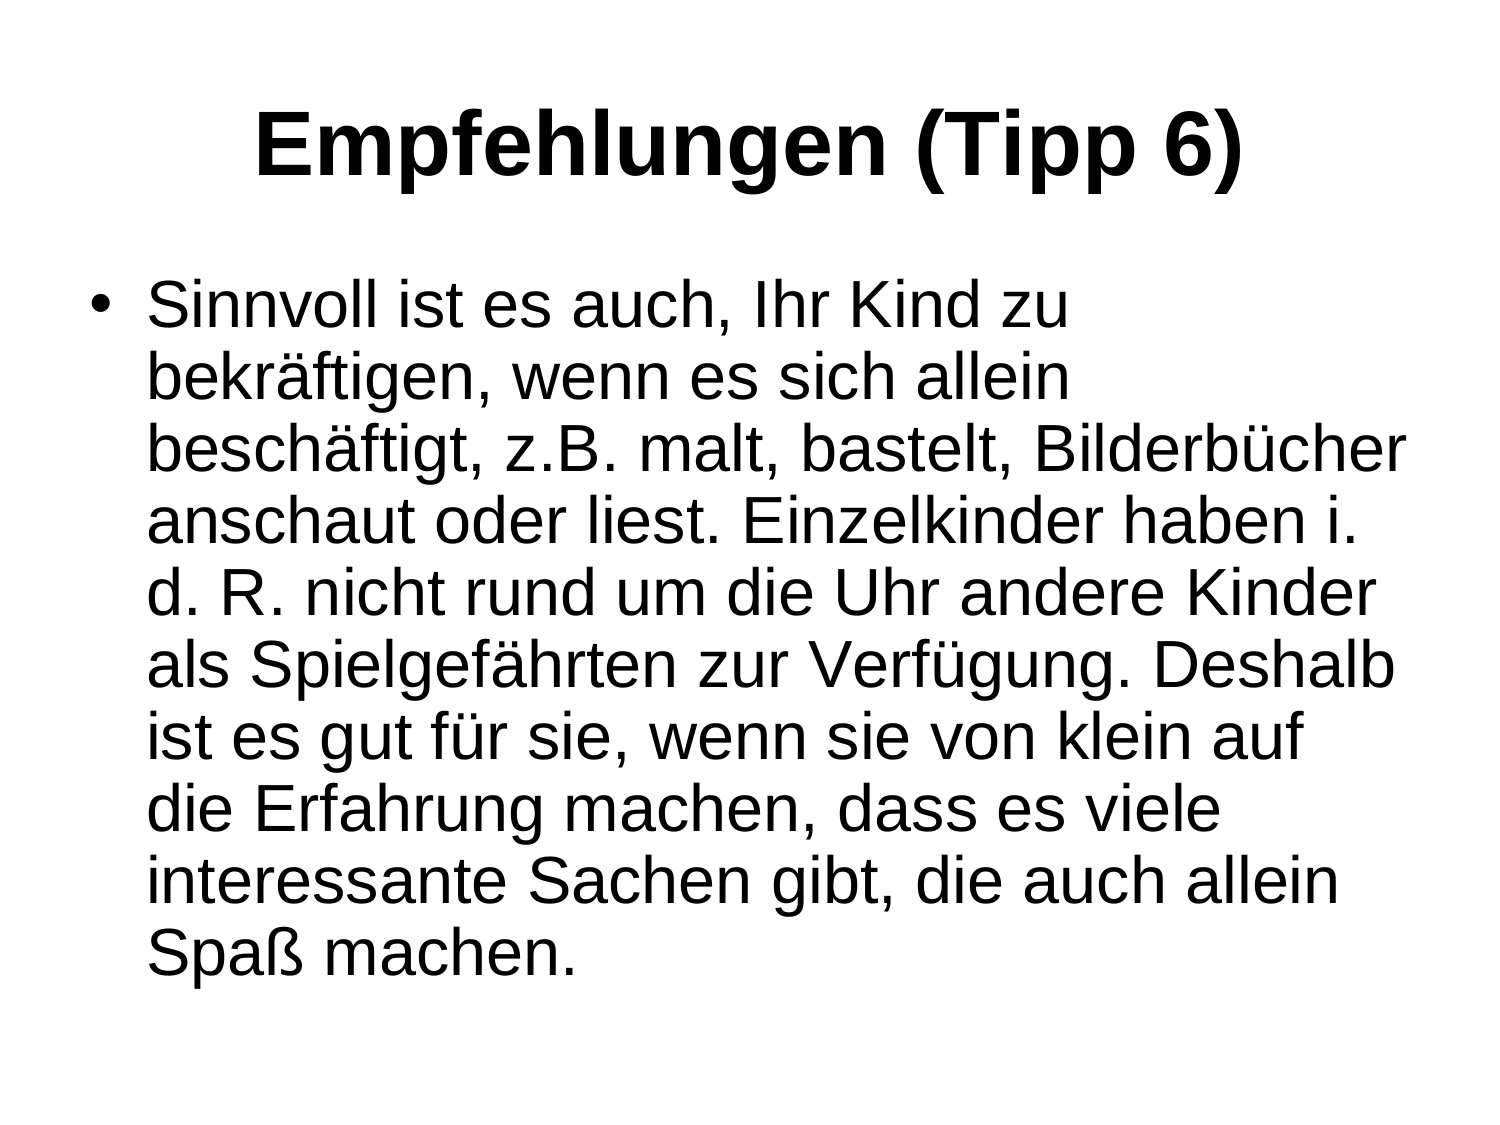

# Empfehlungen (Tipp 6)
Sinnvoll ist es auch, Ihr Kind zu bekräftigen, wenn es sich allein beschäftigt, z.B. malt, bastelt, Bilderbücher anschaut oder liest. Einzelkinder haben i. d. R. nicht rund um die Uhr andere Kinder als Spielgefährten zur Verfügung. Deshalb ist es gut für sie, wenn sie von klein auf die Erfahrung machen, dass es viele interessante Sachen gibt, die auch allein Spaß machen.